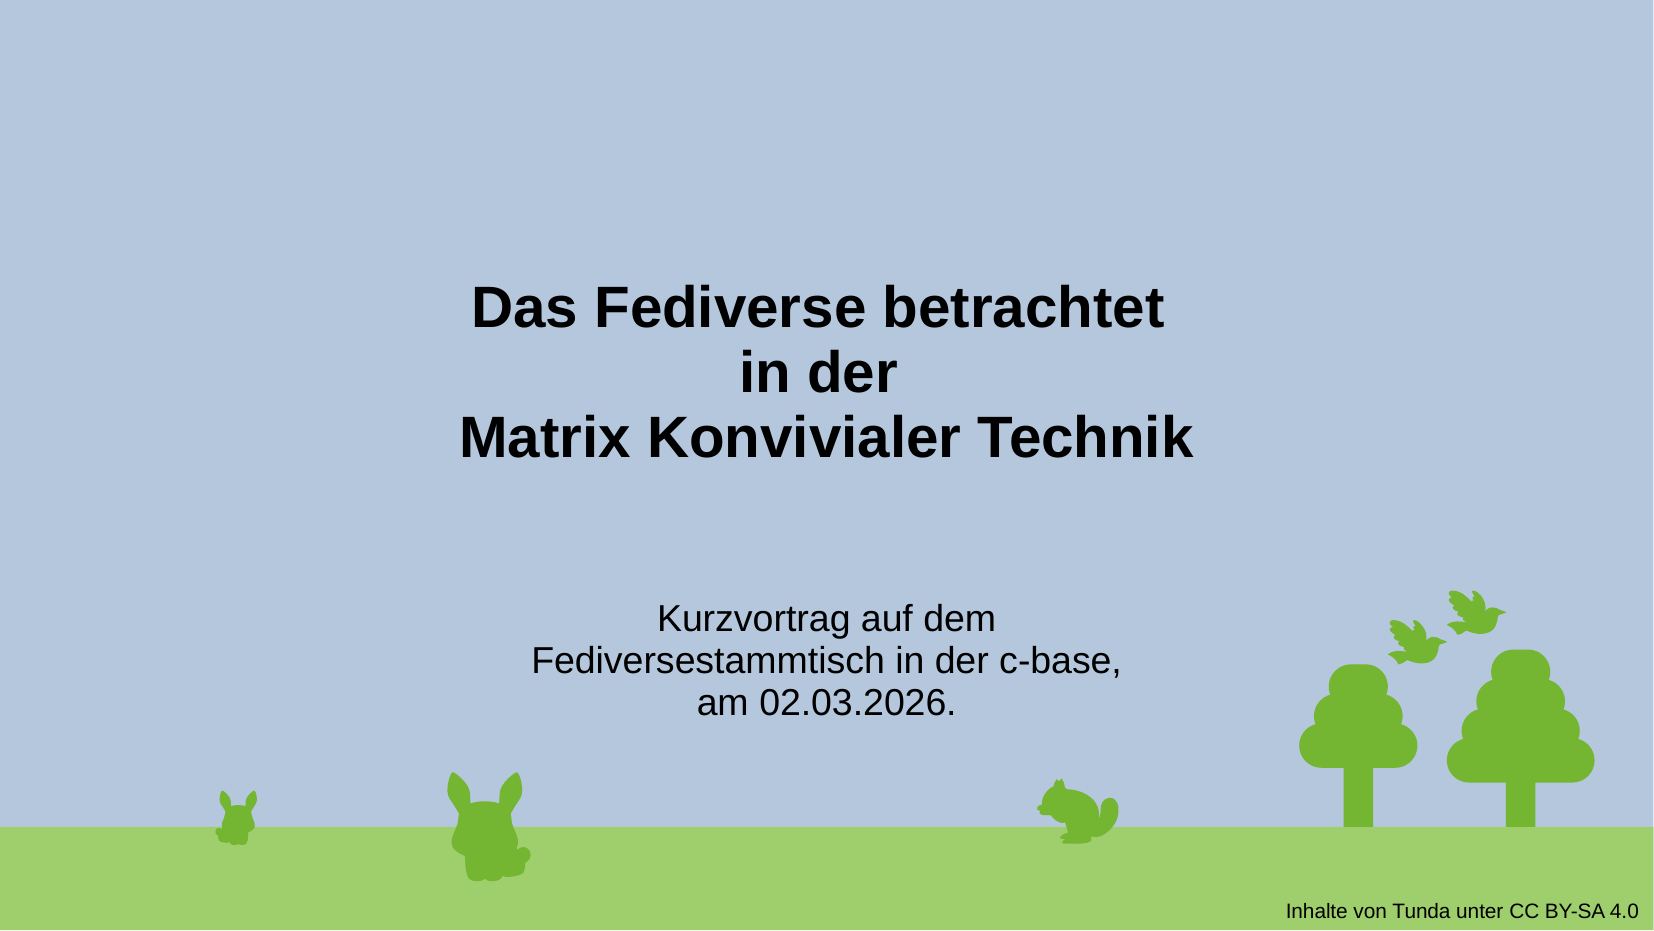

# Das Fediverse betrachtet in der Matrix Konvivialer Technik
Kurzvortrag auf dem Fediversestammtisch in der c-base, am 02.03.2026.
Inhalte von Tunda unter CC BY-SA 4.0